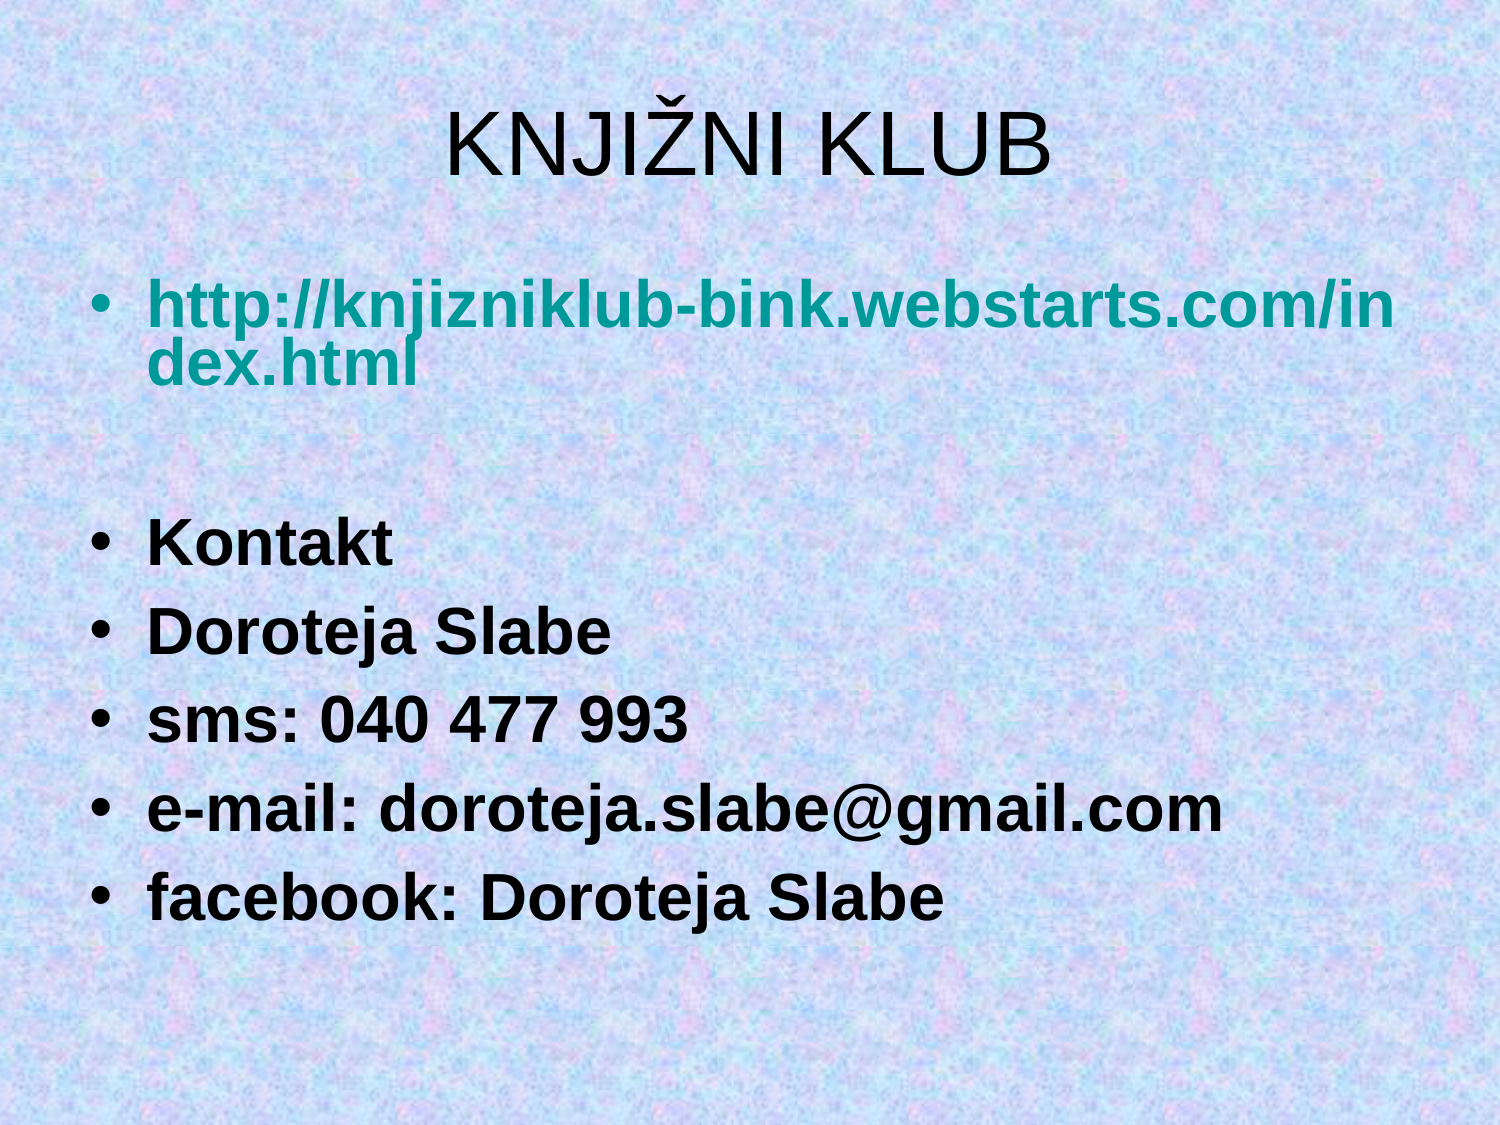

# KNJIŽNI KLUB
http://knjizniklub-bink.webstarts.com/index.html
Kontakt
Doroteja Slabe
sms: 040 477 993
e-mail: doroteja.slabe@gmail.com
facebook: Doroteja Slabe